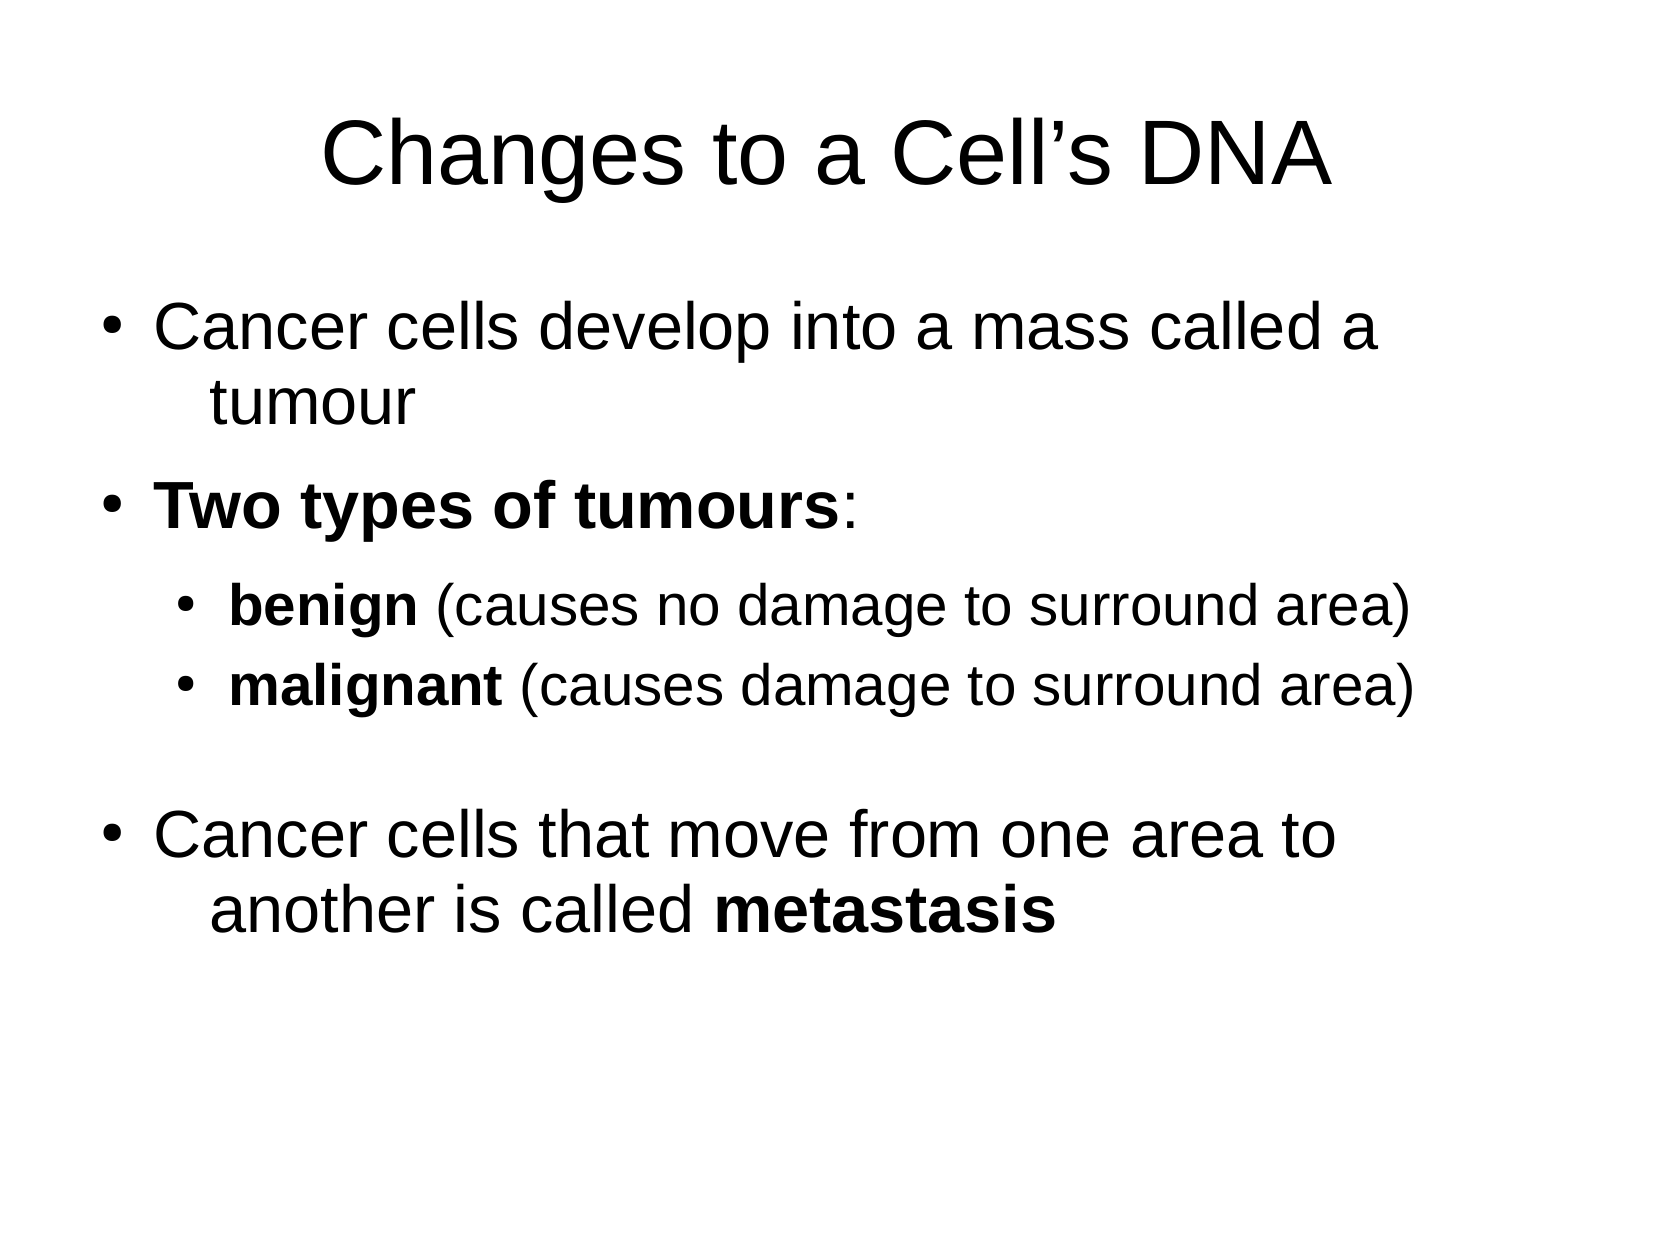

Changes to a Cell’s DNA
# Cancer cells develop into a mass called a tumour
Two types of tumours:
benign (causes no damage to surround area)
malignant (causes damage to surround area)
Cancer cells that move from one area to another is called metastasis